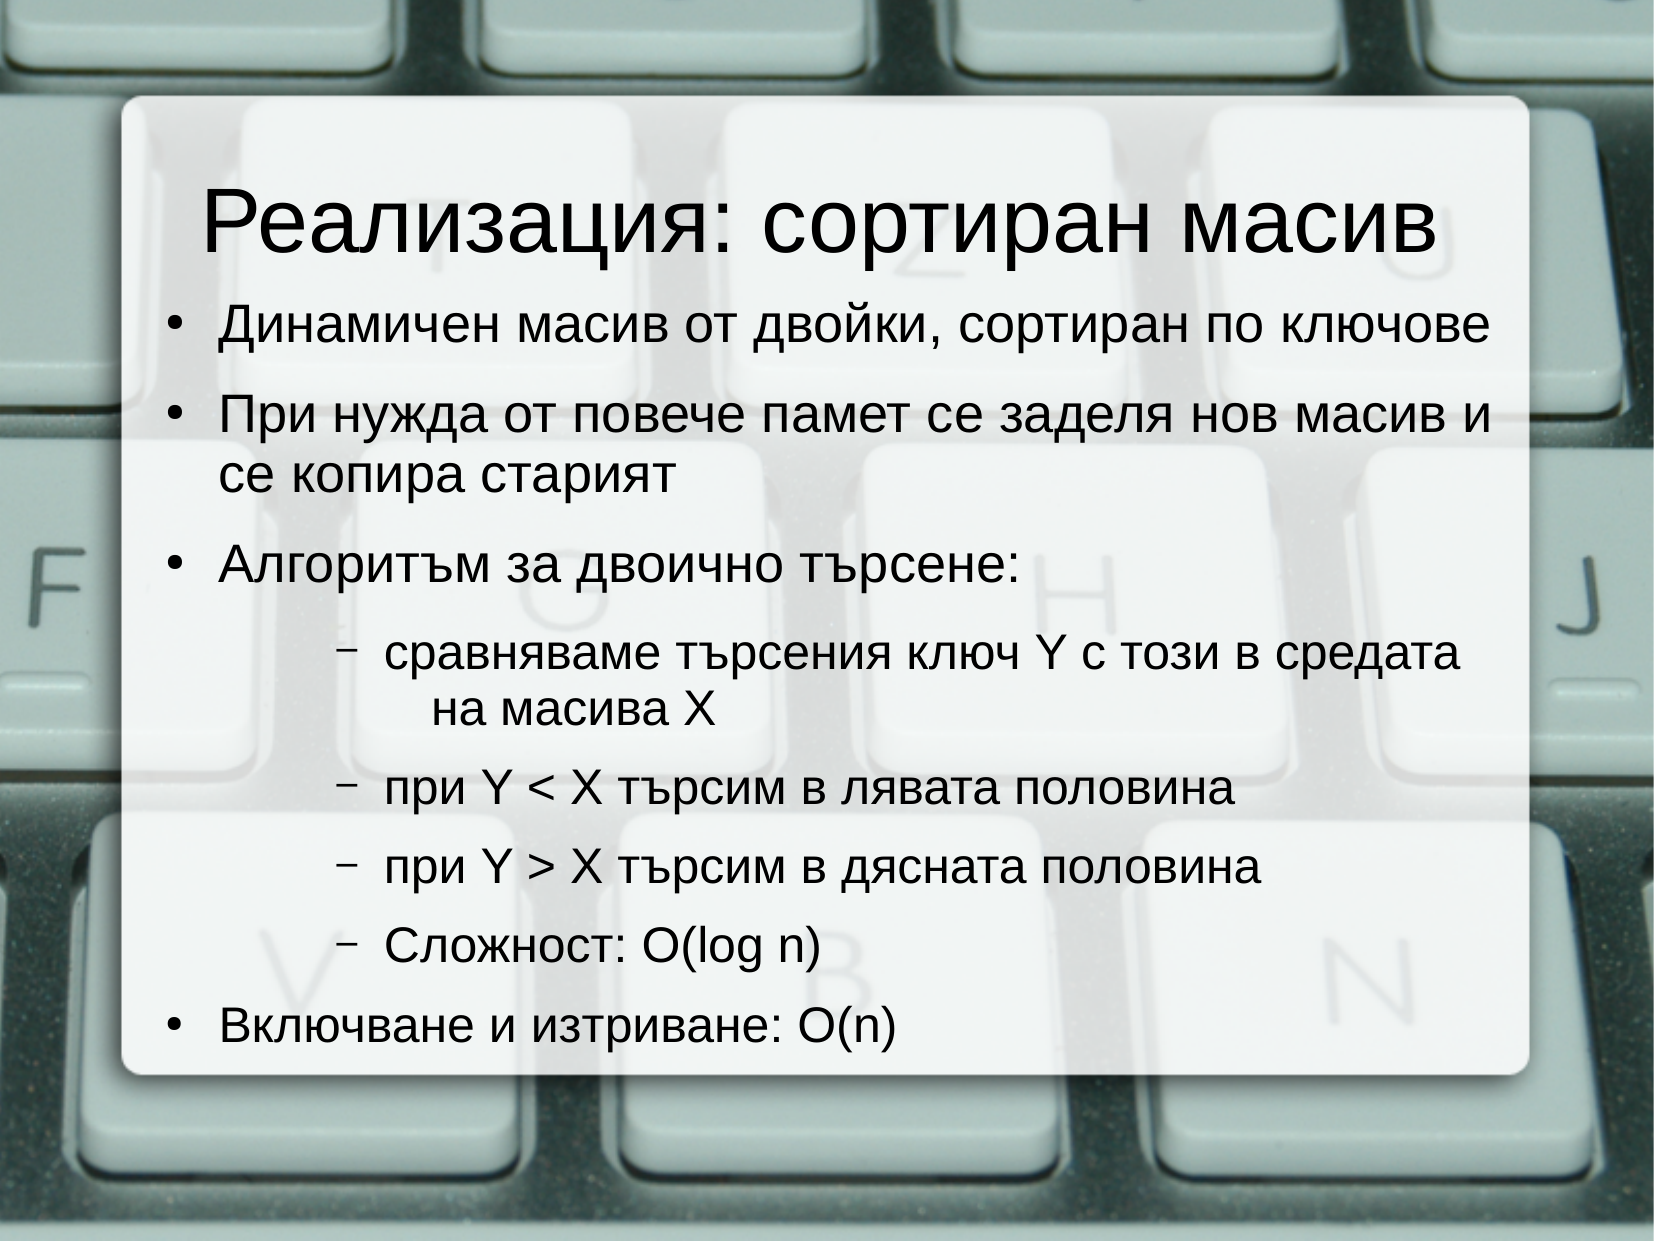

# Реализация: сортиран масив
Динамичен масив от двойки, сортиран по ключове
При нужда от повече памет се заделя нов масив и се копира старият
Алгоритъм за двоично търсене:
сравняваме търсения ключ Y с този в средата на масива X
при Y < X търсим в лявата половина
при Y > X търсим в дясната половина
Сложност: O(log n)
Включване и изтриване: O(n)